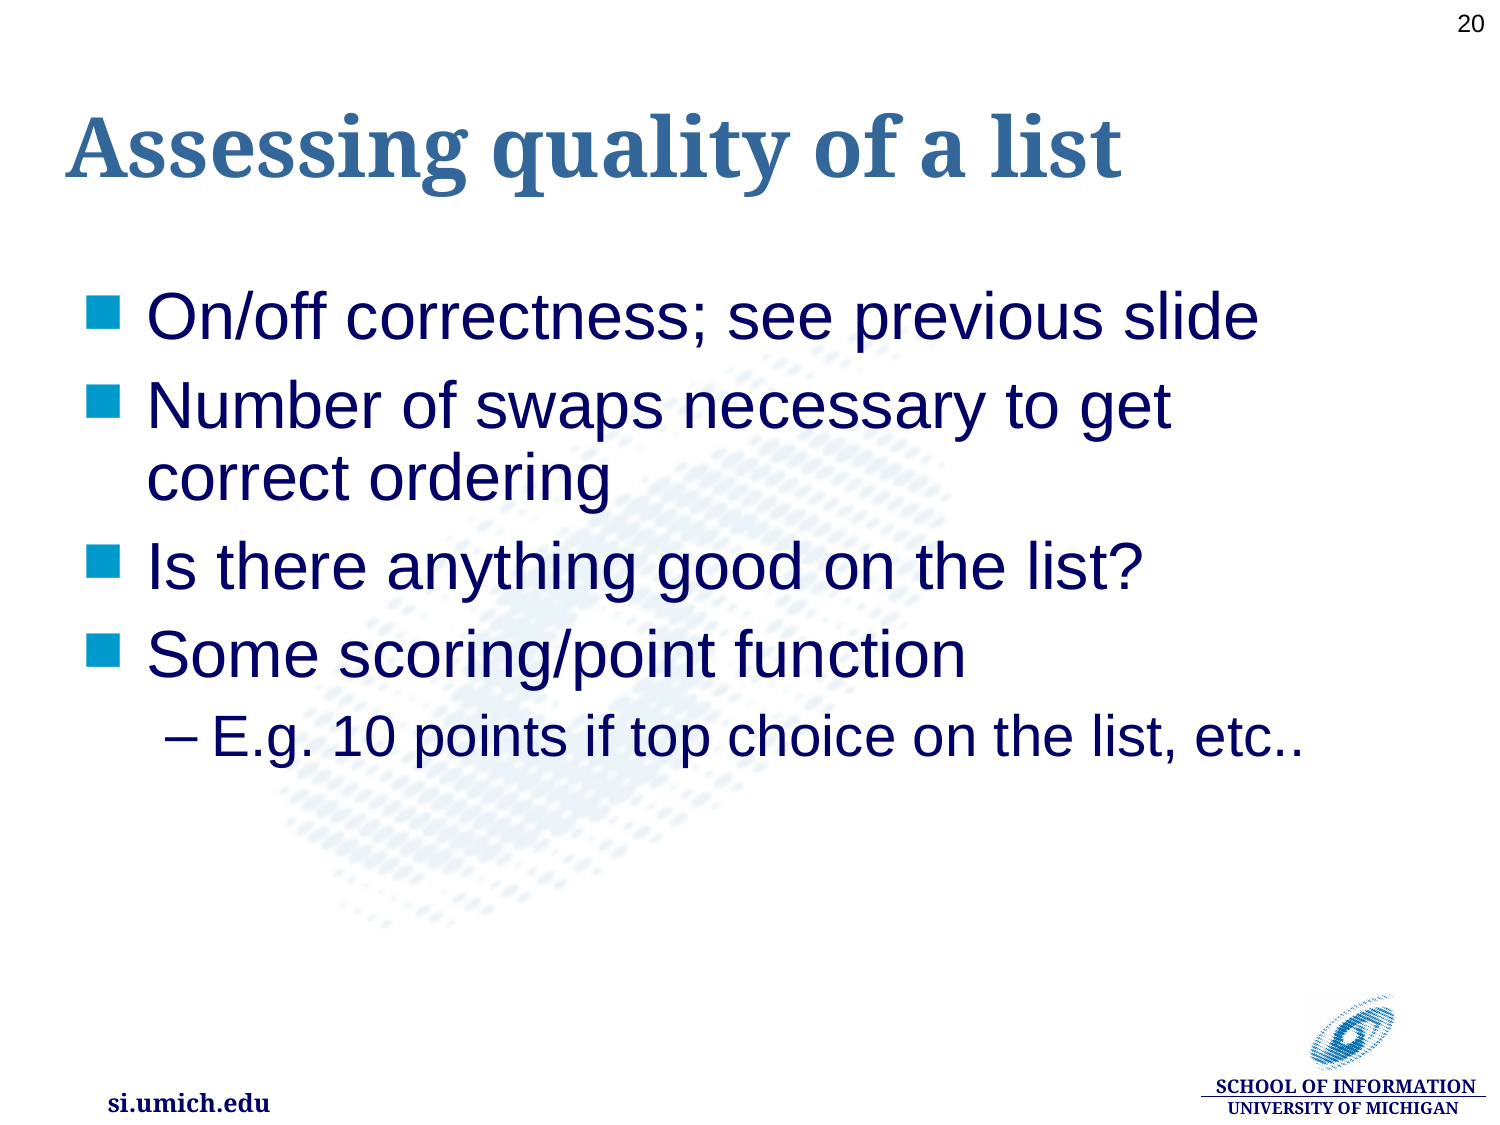

# Assessing quality of a list
On/off correctness; see previous slide
Number of swaps necessary to get correct ordering
Is there anything good on the list?
Some scoring/point function
E.g. 10 points if top choice on the list, etc..